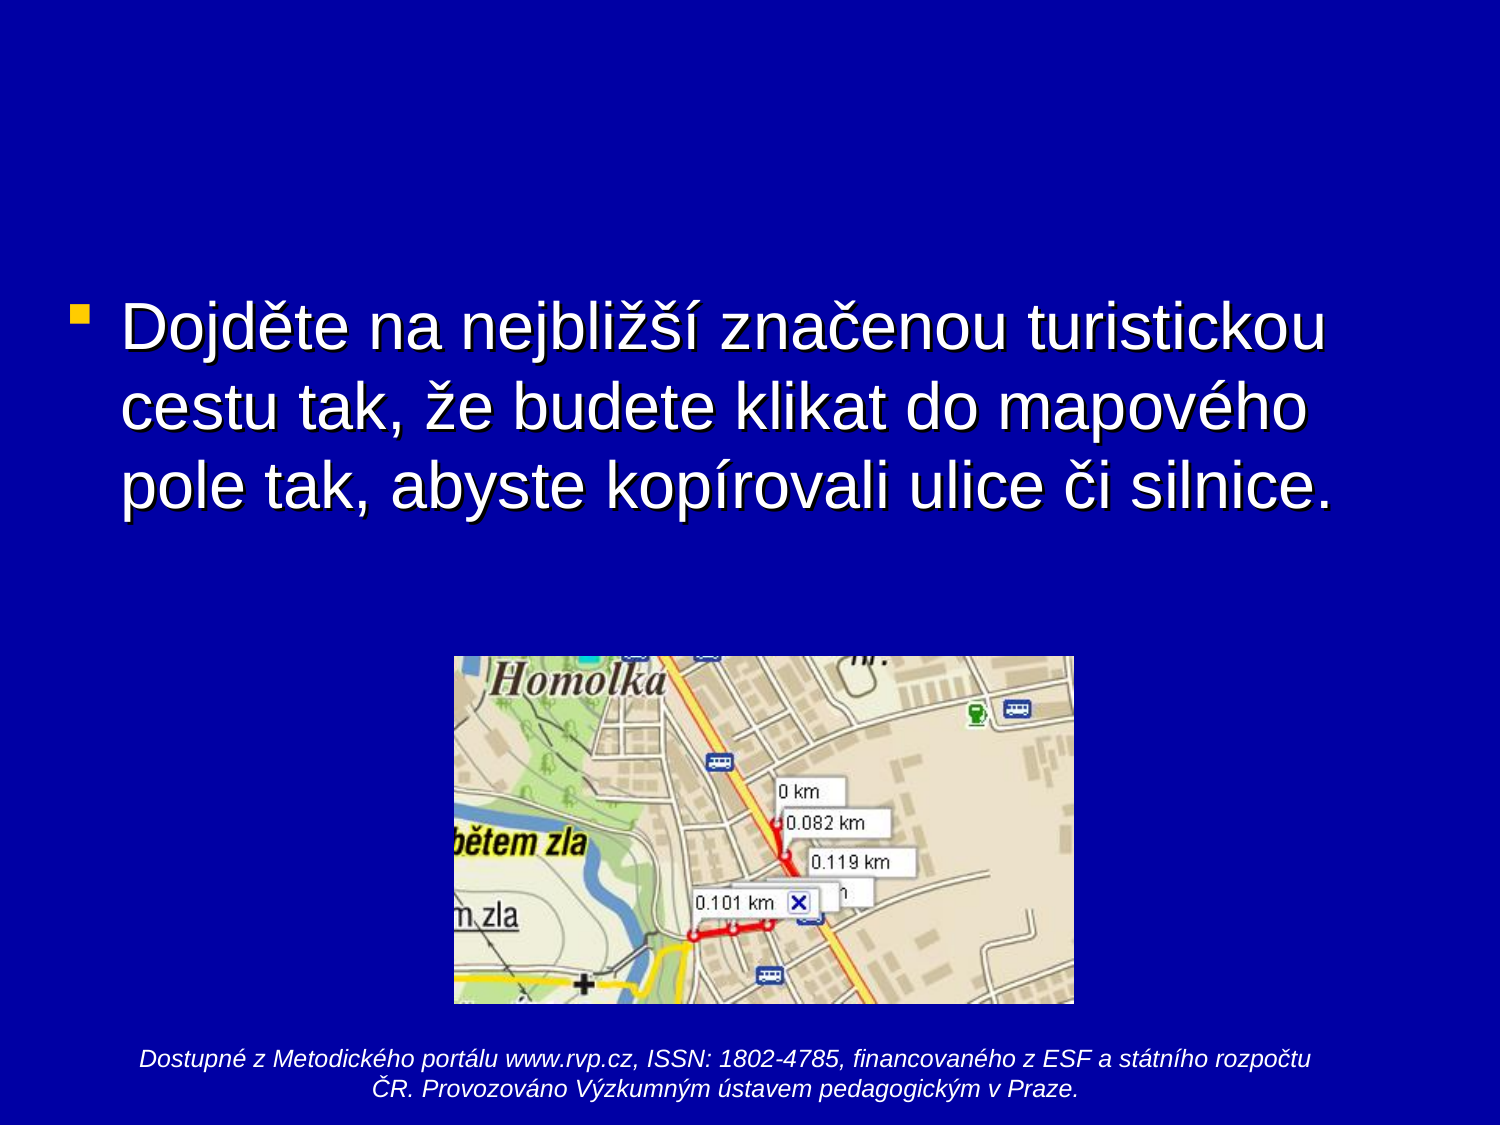

#
Dojděte na nejbližší značenou turistickou cestu tak, že budete klikat do mapového pole tak, abyste kopírovali ulice či silnice.
Dostupné z Metodického portálu www.rvp.cz, ISSN: 1802-4785, financovaného z ESF a státního rozpočtu ČR. Provozováno Výzkumným ústavem pedagogickým v Praze.